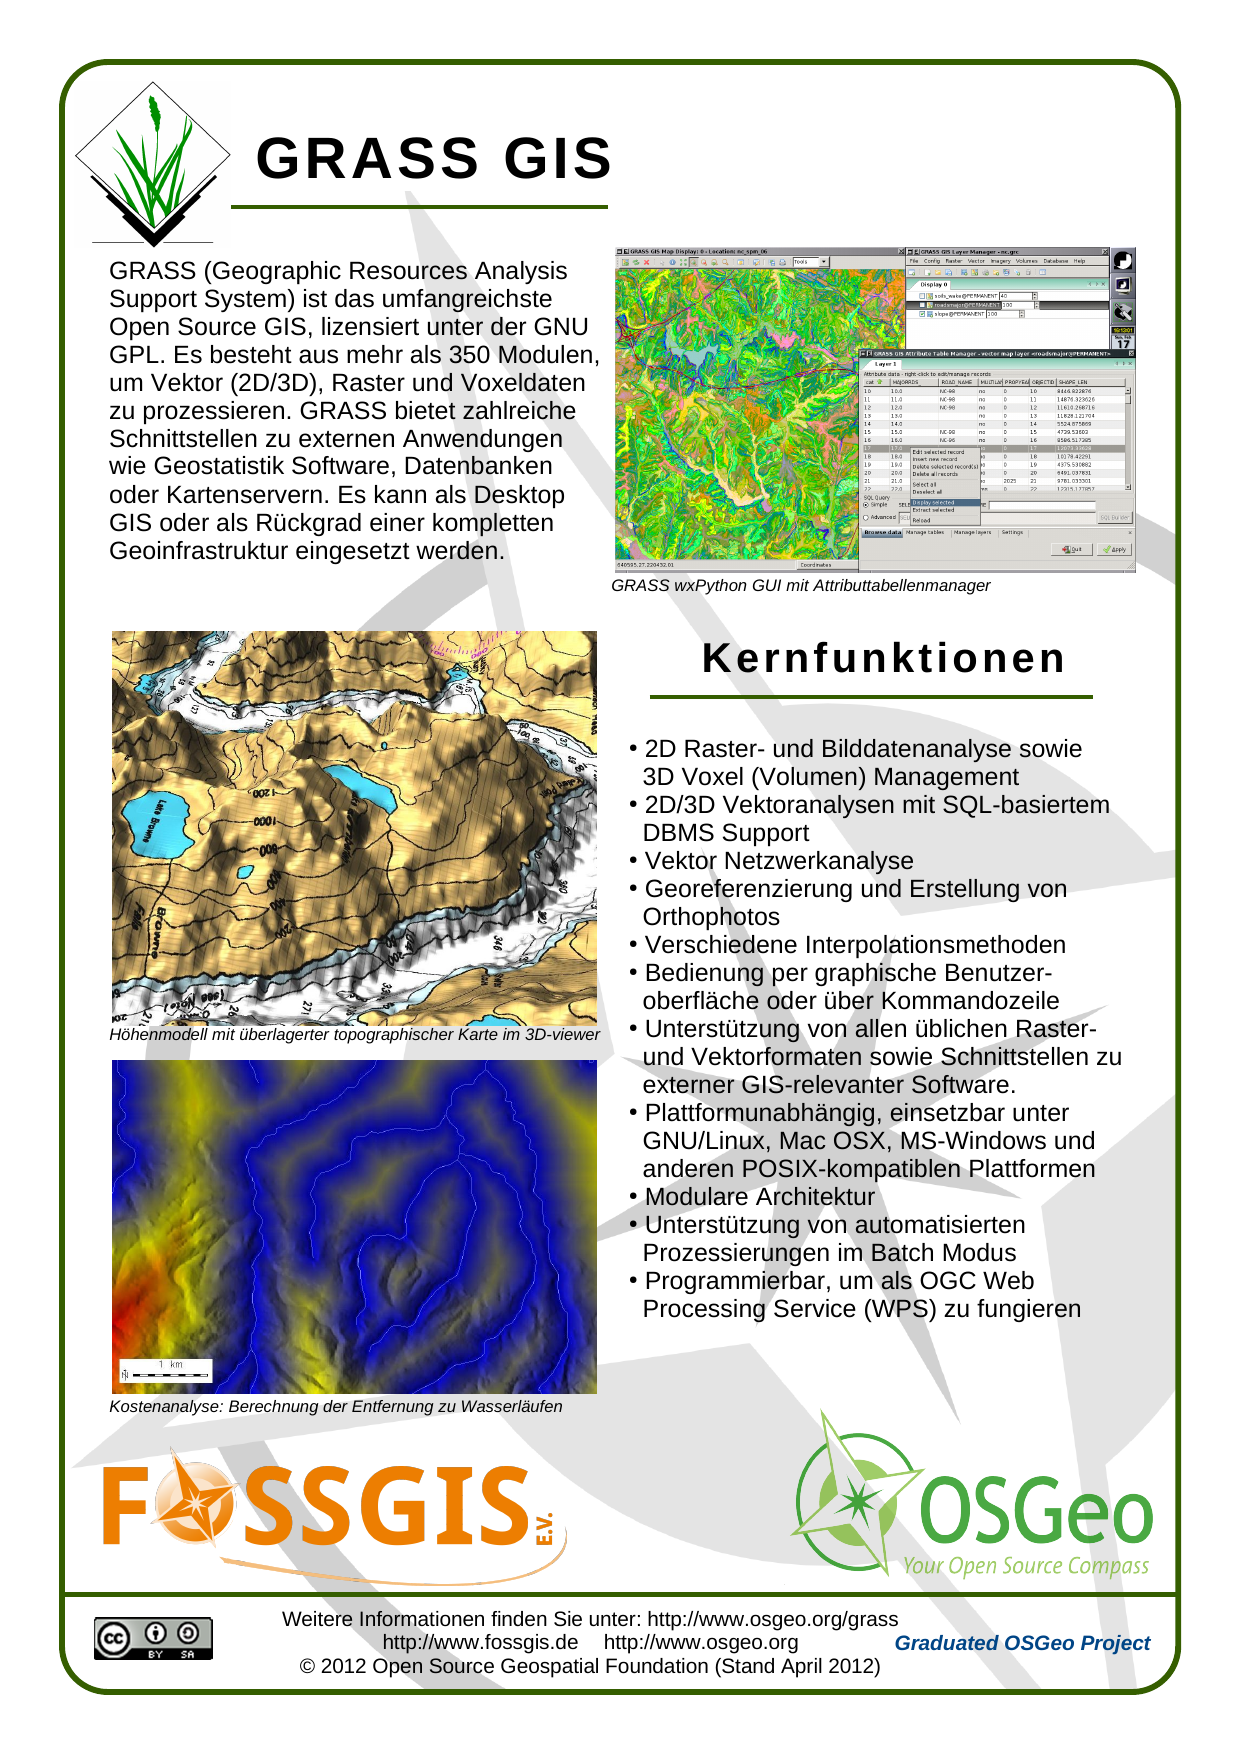

GRASS GIS
GRASS (Geographic Resources Analysis Support System) ist das umfangreichste Open Source GIS, lizensiert unter der GNU GPL. Es besteht aus mehr als 350 Modulen, um Vektor (2D/3D), Raster und Voxeldaten zu prozessieren. GRASS bietet zahlreiche Schnittstellen zu externen Anwendungen wie Geostatistik Software, Datenbanken oder Kartenservern. Es kann als Desktop GIS oder als Rückgrad einer kompletten Geoinfrastruktur eingesetzt werden.
GRASS wxPython GUI mit Attributtabellenmanager
 Kernfunktionen
 2D Raster- und Bilddatenanalyse sowie
 3D Voxel (Volumen) Management
 2D/3D Vektoranalysen mit SQL-basiertem
 DBMS Support
 Vektor Netzwerkanalyse
 Georeferenzierung und Erstellung von
 Orthophotos
 Verschiedene Interpolationsmethoden
 Bedienung per graphische Benutzer-
 oberfläche oder über Kommandozeile
 Unterstützung von allen üblichen Raster-
 und Vektorformaten sowie Schnittstellen zu
 externer GIS-relevanter Software.
 Plattformunabhängig, einsetzbar unter
 GNU/Linux, Mac OSX, MS-Windows und
 anderen POSIX-kompatiblen Plattformen
 Modulare Architektur
 Unterstützung von automatisierten
 Prozessierungen im Batch Modus
 Programmierbar, um als OGC Web
 Processing Service (WPS) zu fungieren
Höhenmodell mit überlagerter topographischer Karte im 3D-viewer
Kostenanalyse: Berechnung der Entfernung zu Wasserläufen